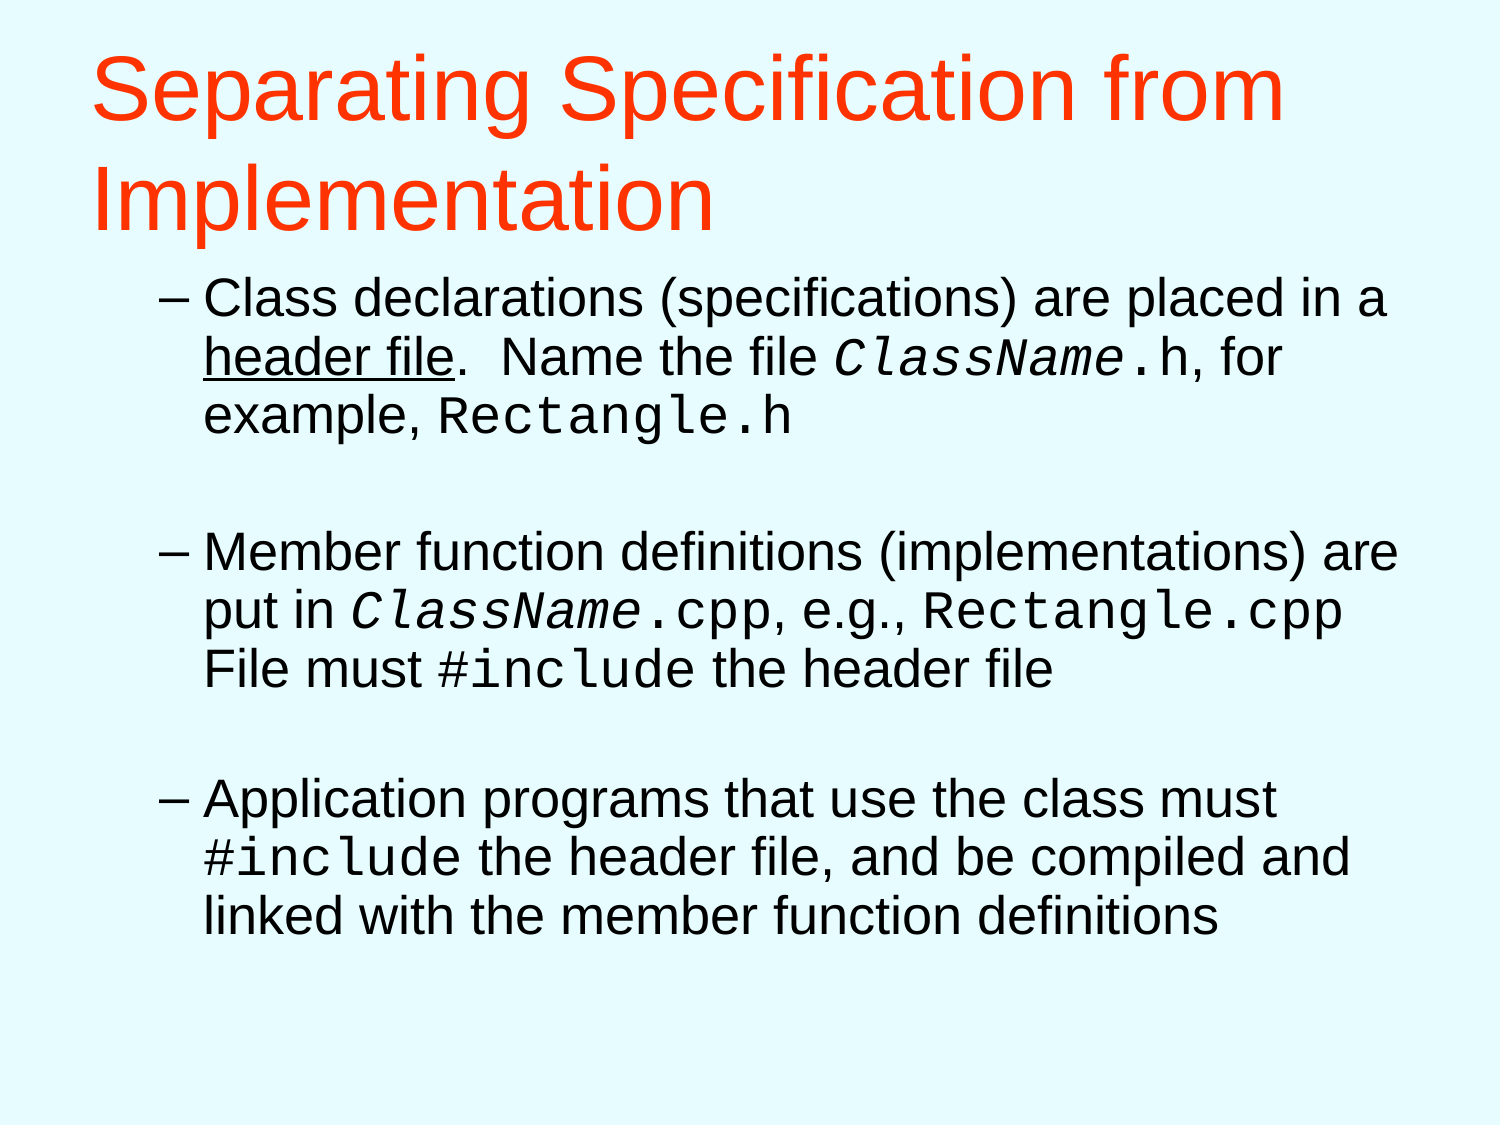

# Separating Specification from Implementation
Class declarations (specifications) are placed in a header file. Name the file ClassName.h, for example, Rectangle.h
Member function definitions (implementations) are put in ClassName.cpp, e.g., Rectangle.cpp File must #include the header file
Application programs that use the class must #include the header file, and be compiled and linked with the member function definitions